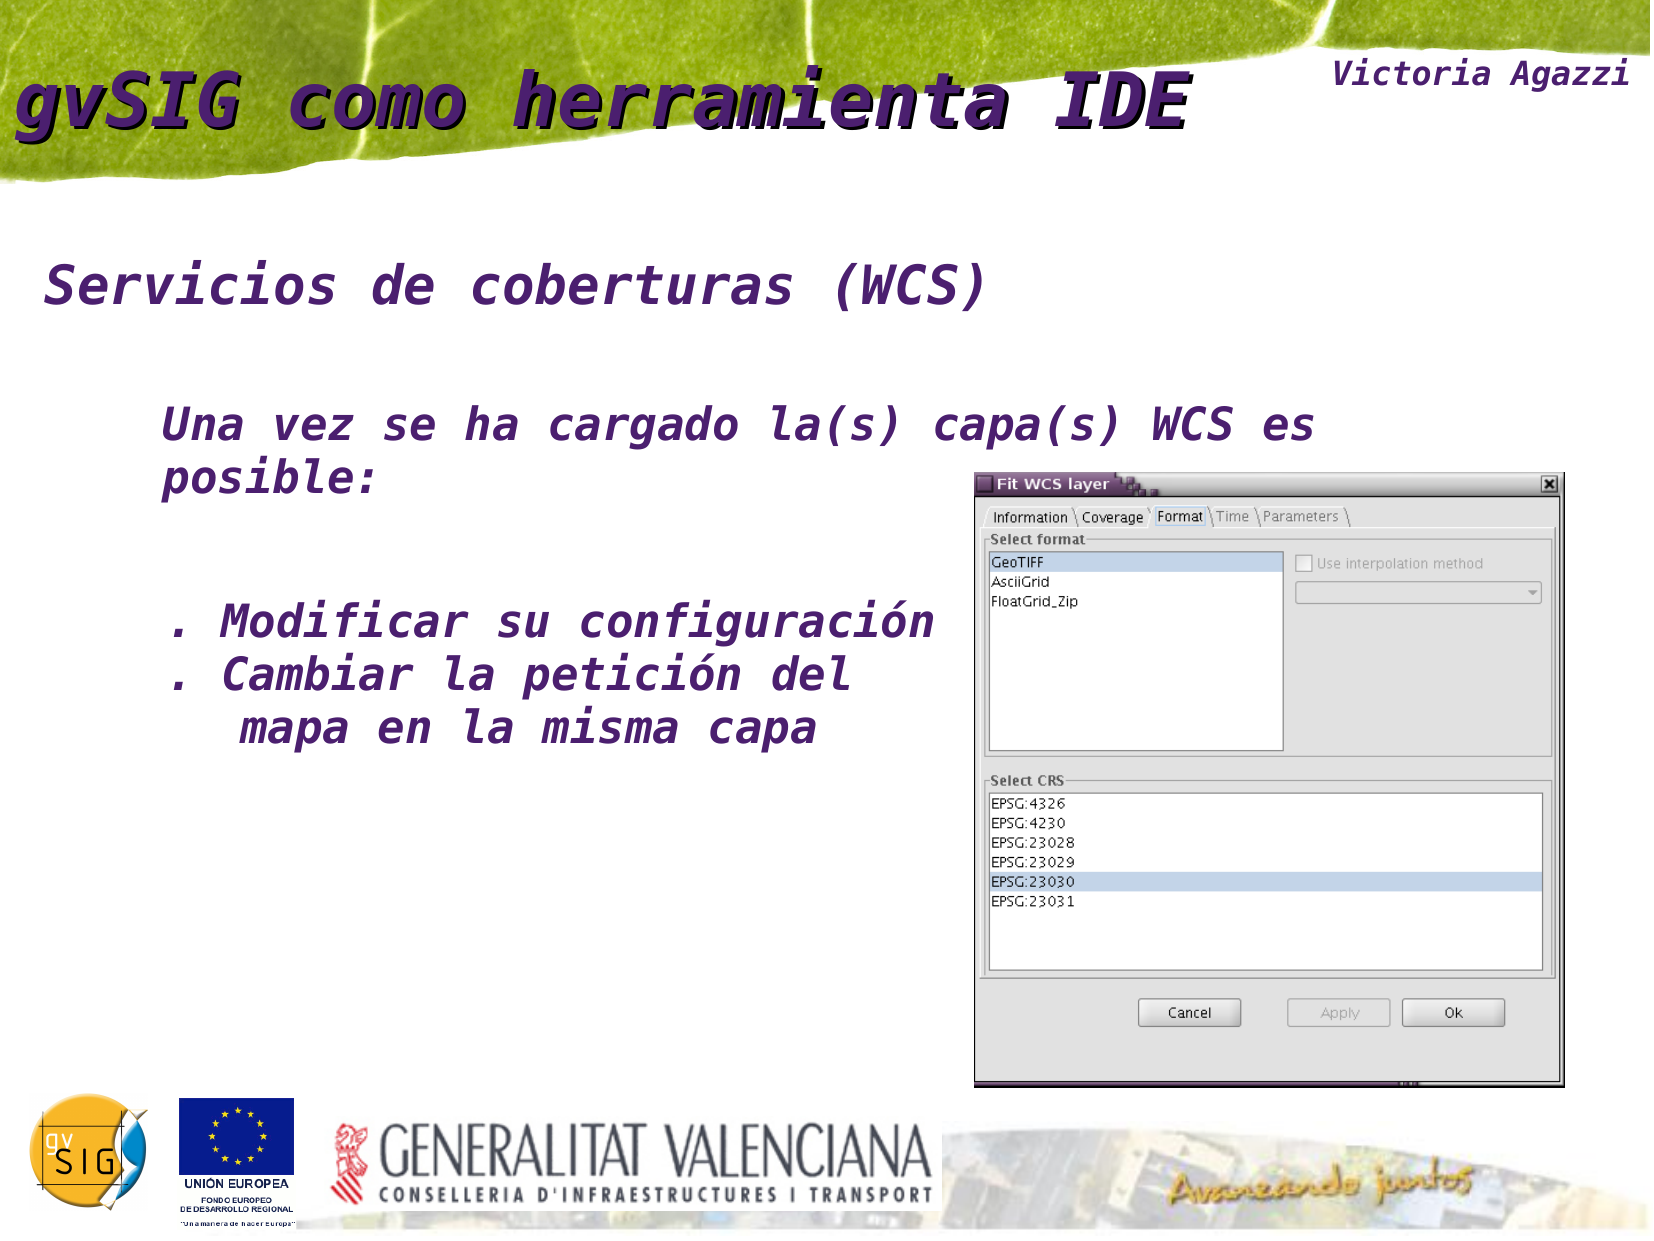

gvSIG como herramienta IDE
Victoria Agazzi
Servicios de coberturas (WCS)
Una vez se ha cargado la(s) capa(s) WCS es posible:
	. Modificar su configuración
	. Cambiar la petición del
		mapa en la misma capa